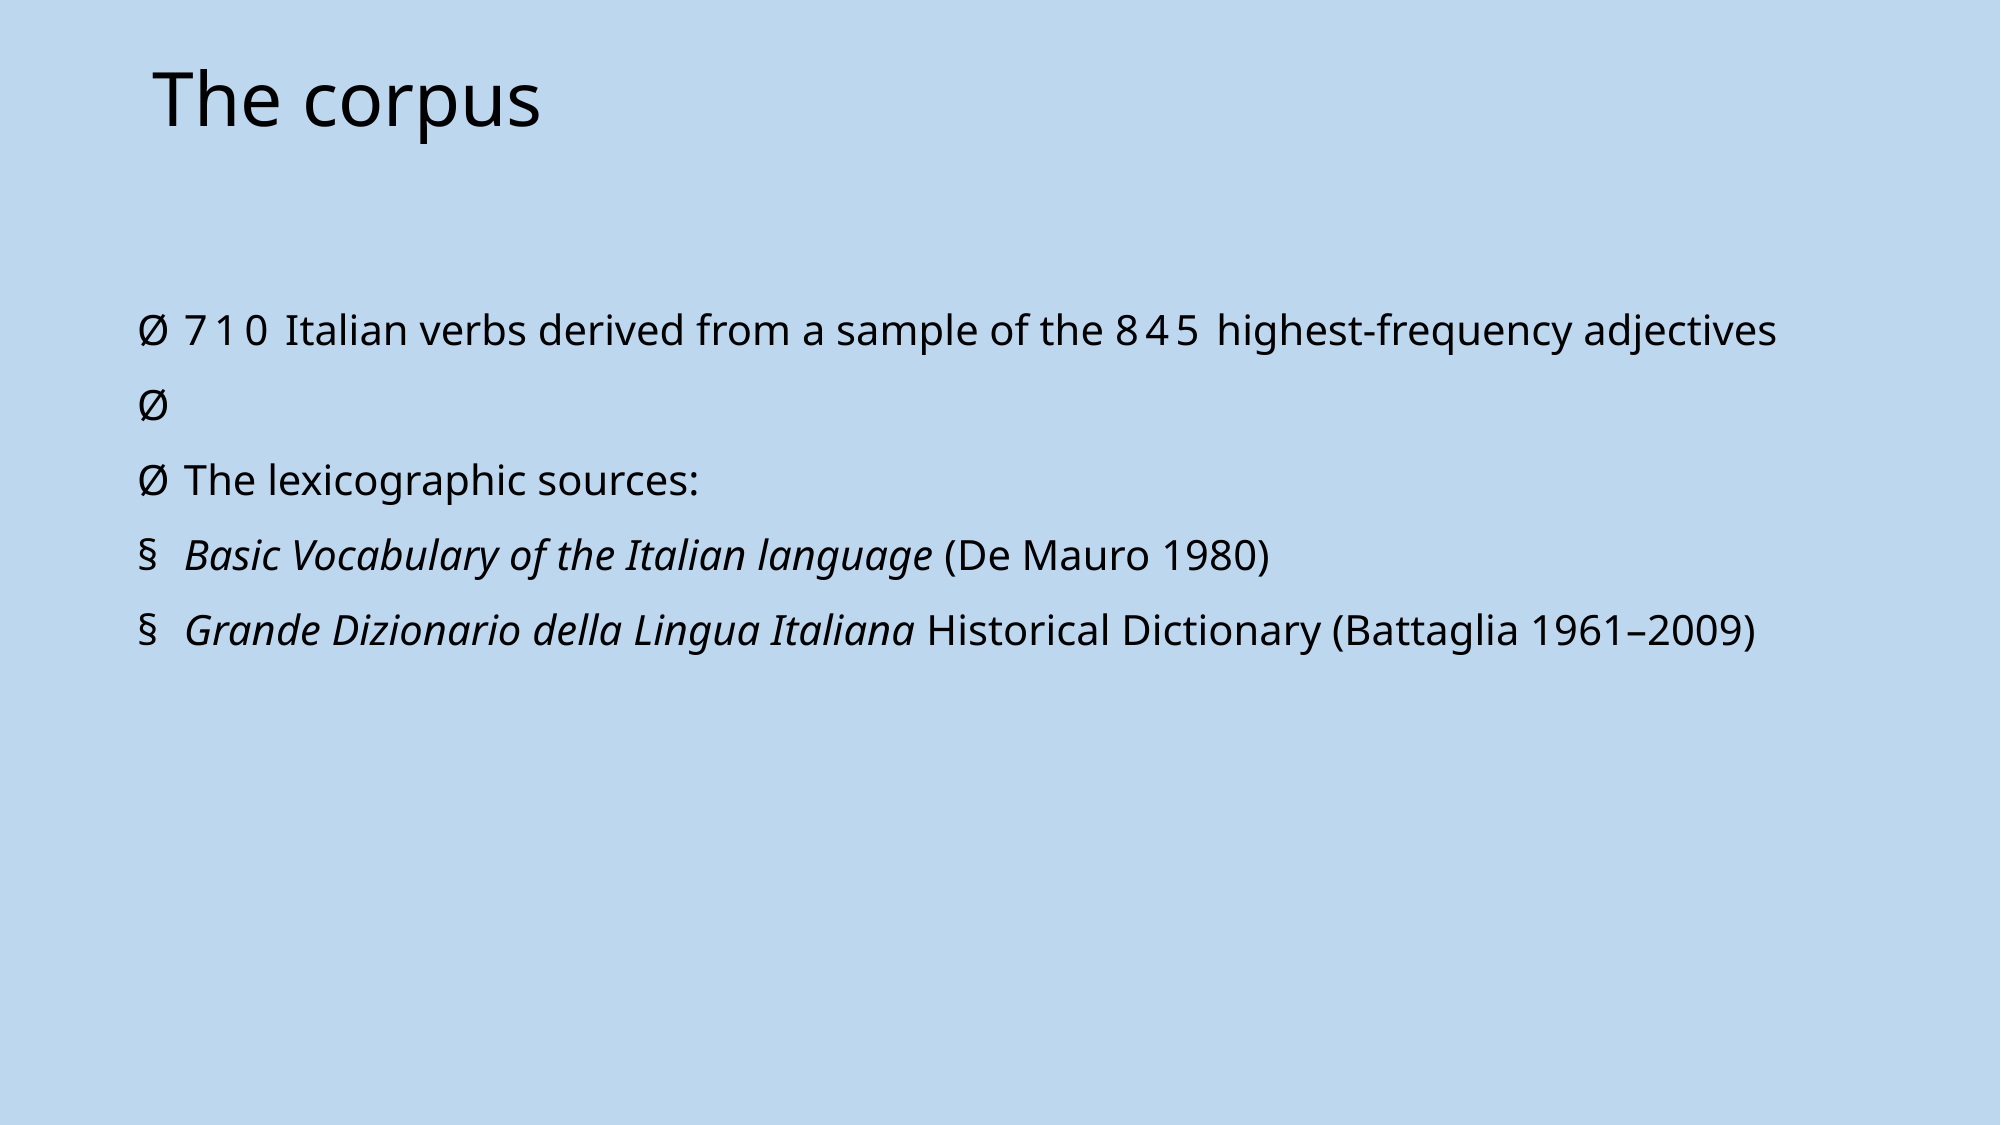

The corpus
710 Italian verbs derived from a sample of the 845 highest-frequency adjectives
The lexicographic sources:
Basic Vocabulary of the Italian language (De Mauro 1980)
Grande Dizionario della Lingua Italiana Historical Dictionary (Battaglia 1961–2009)